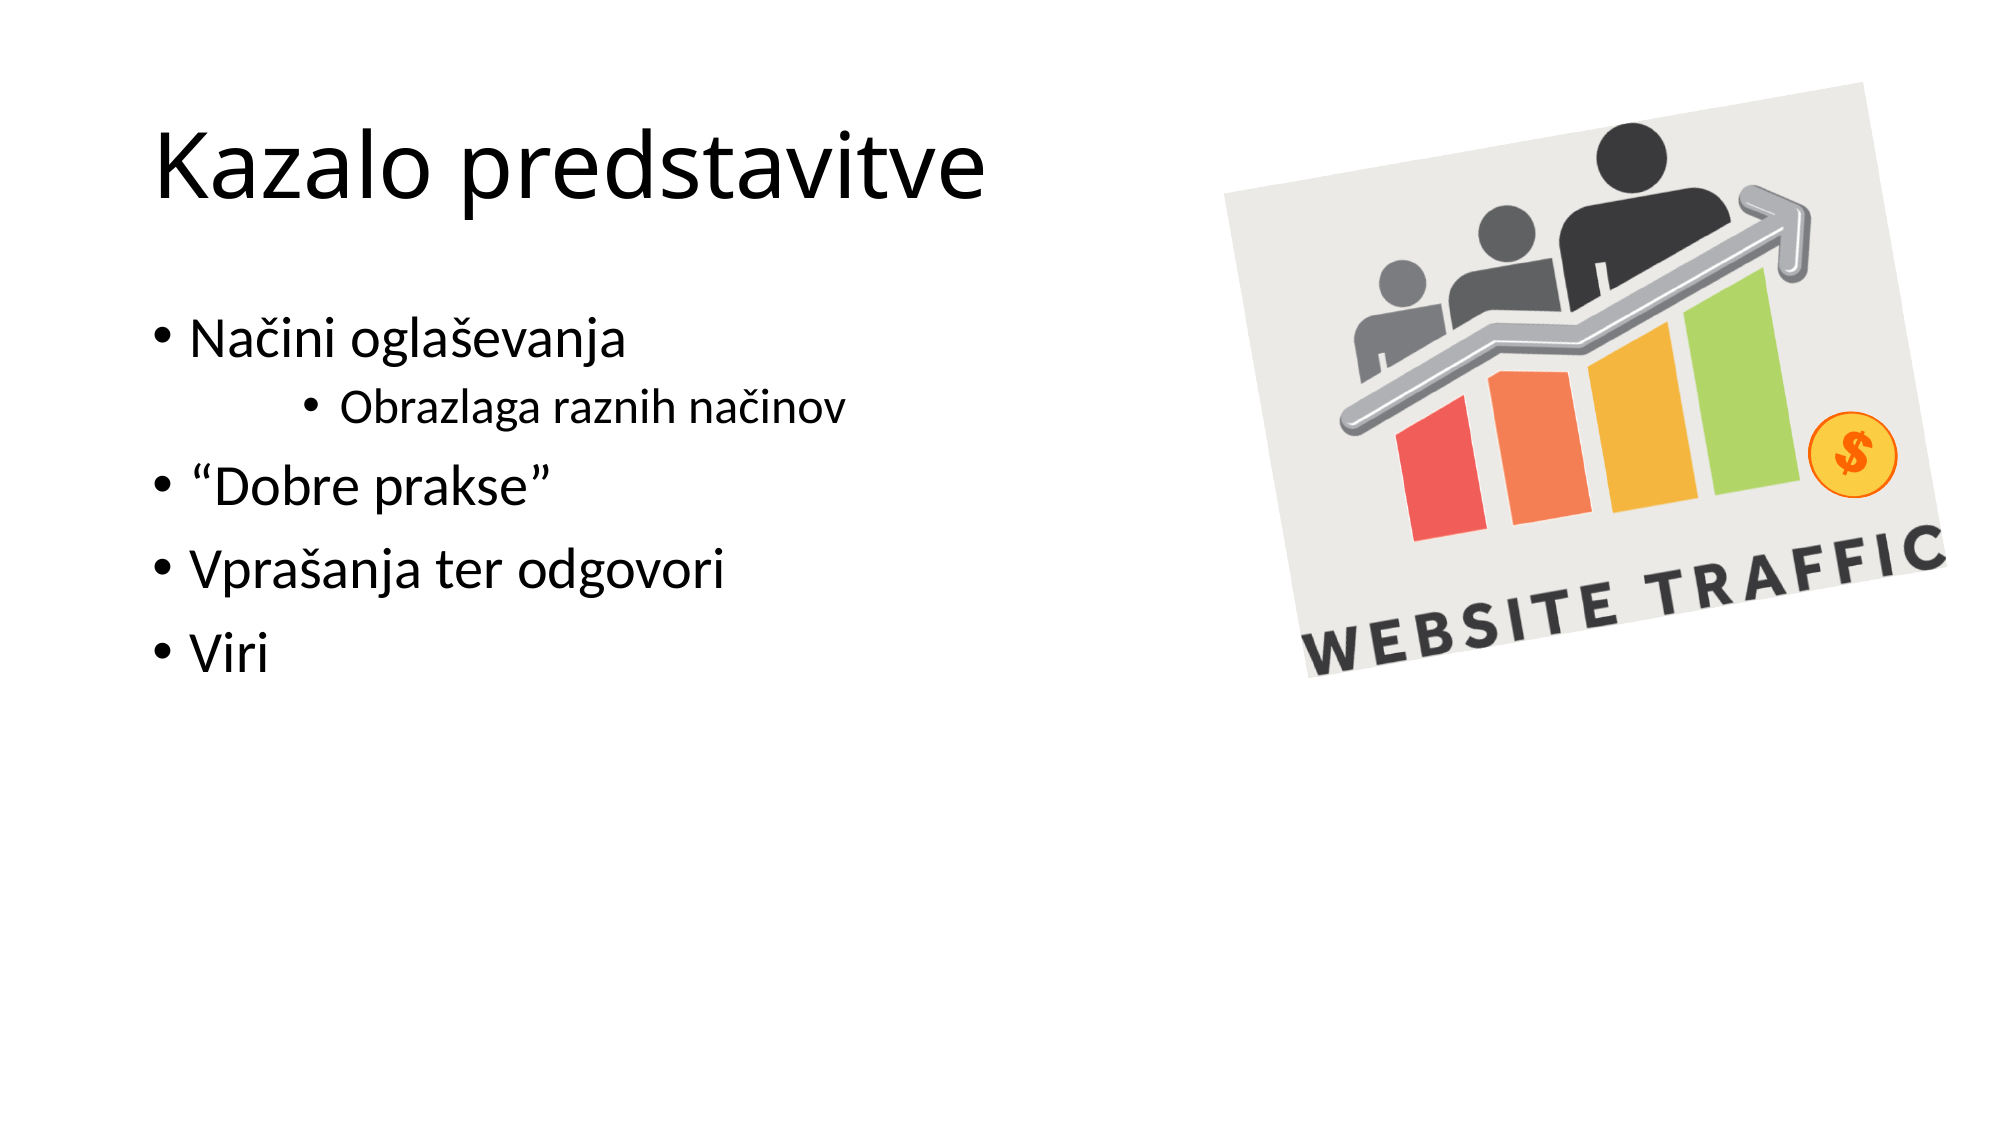

# Kazalo predstavitve
Načini oglaševanja
Obrazlaga raznih načinov
“Dobre prakse”
Vprašanja ter odgovori
Viri